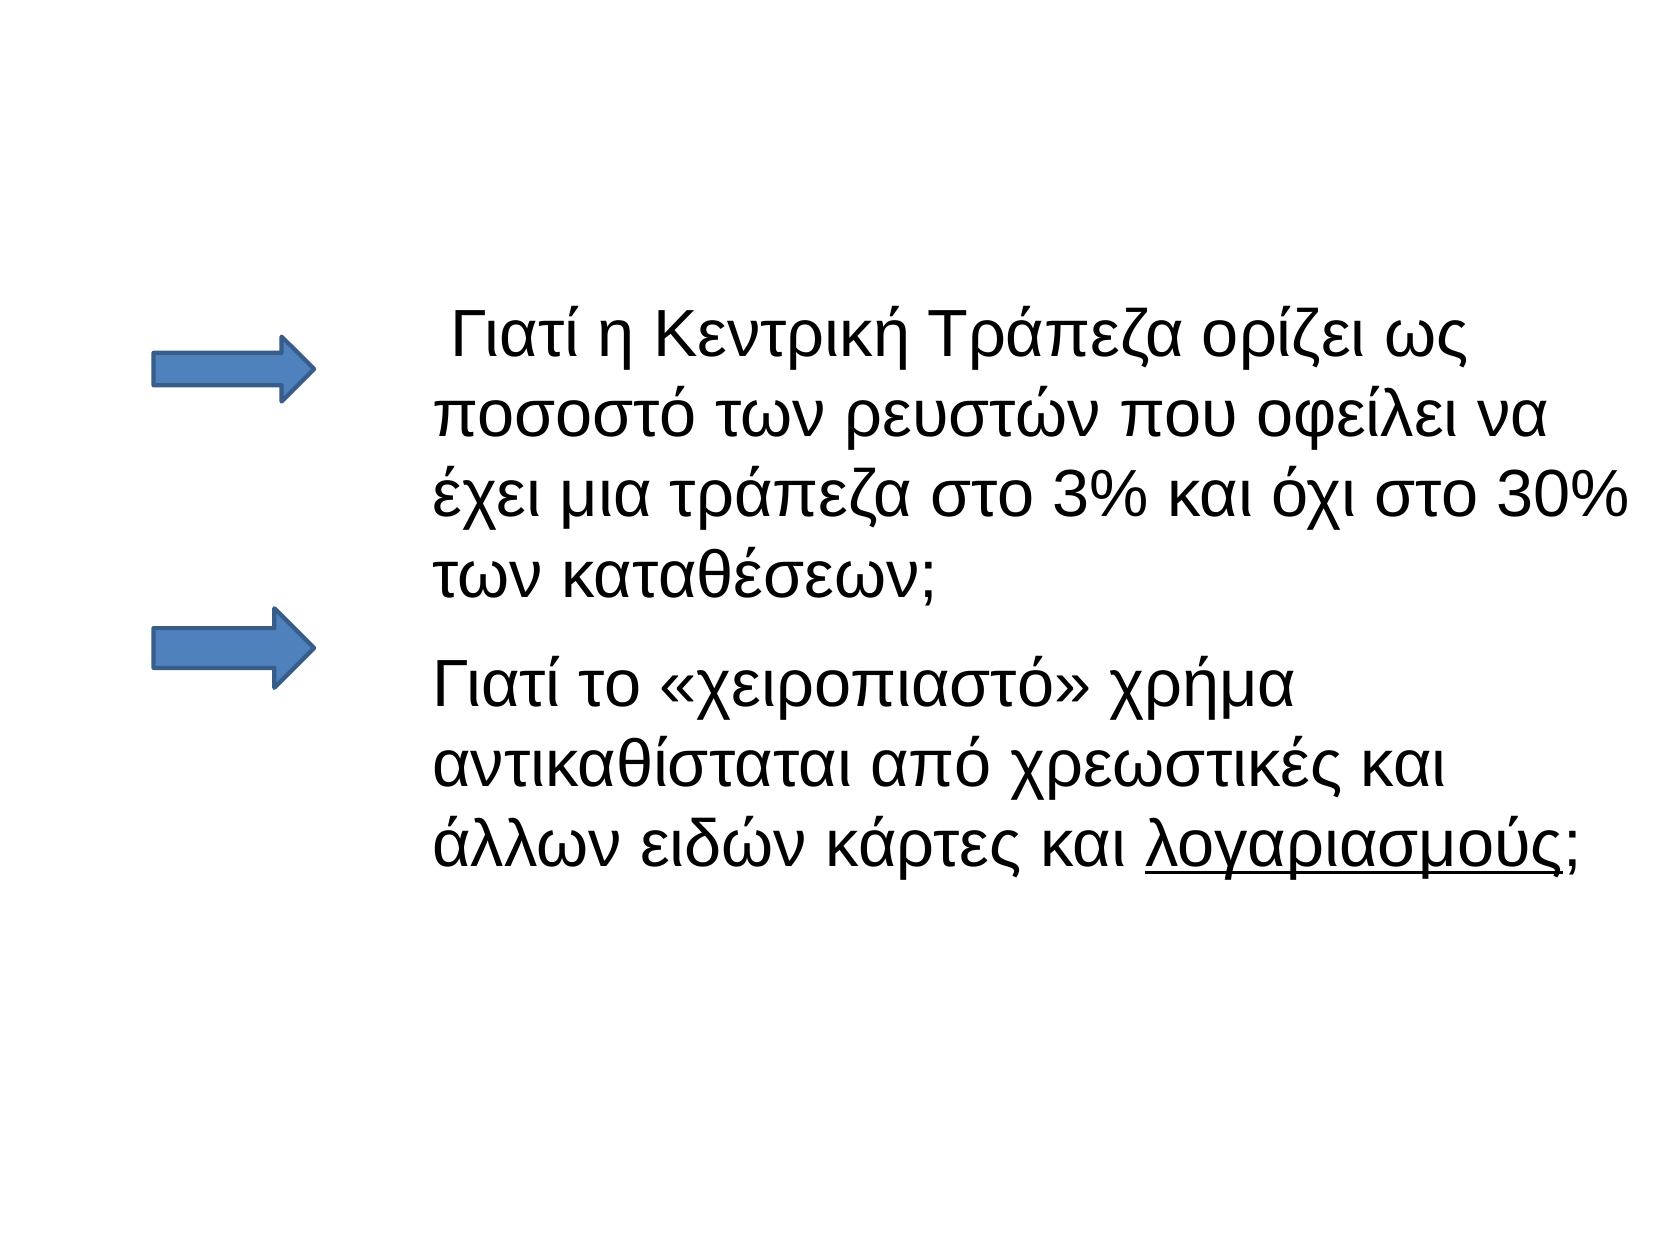

# Γιατί η Κεντρική Τράπεζα ορίζει ως ποσοστό των ρευστών που οφείλει να έχει μια τράπεζα στο 3% και όχι στο 30% των καταθέσεων;
Γιατί το «χειροπιαστό» χρήμα αντικαθίσταται από χρεωστικές και άλλων ειδών κάρτες και λογαριασμούς;